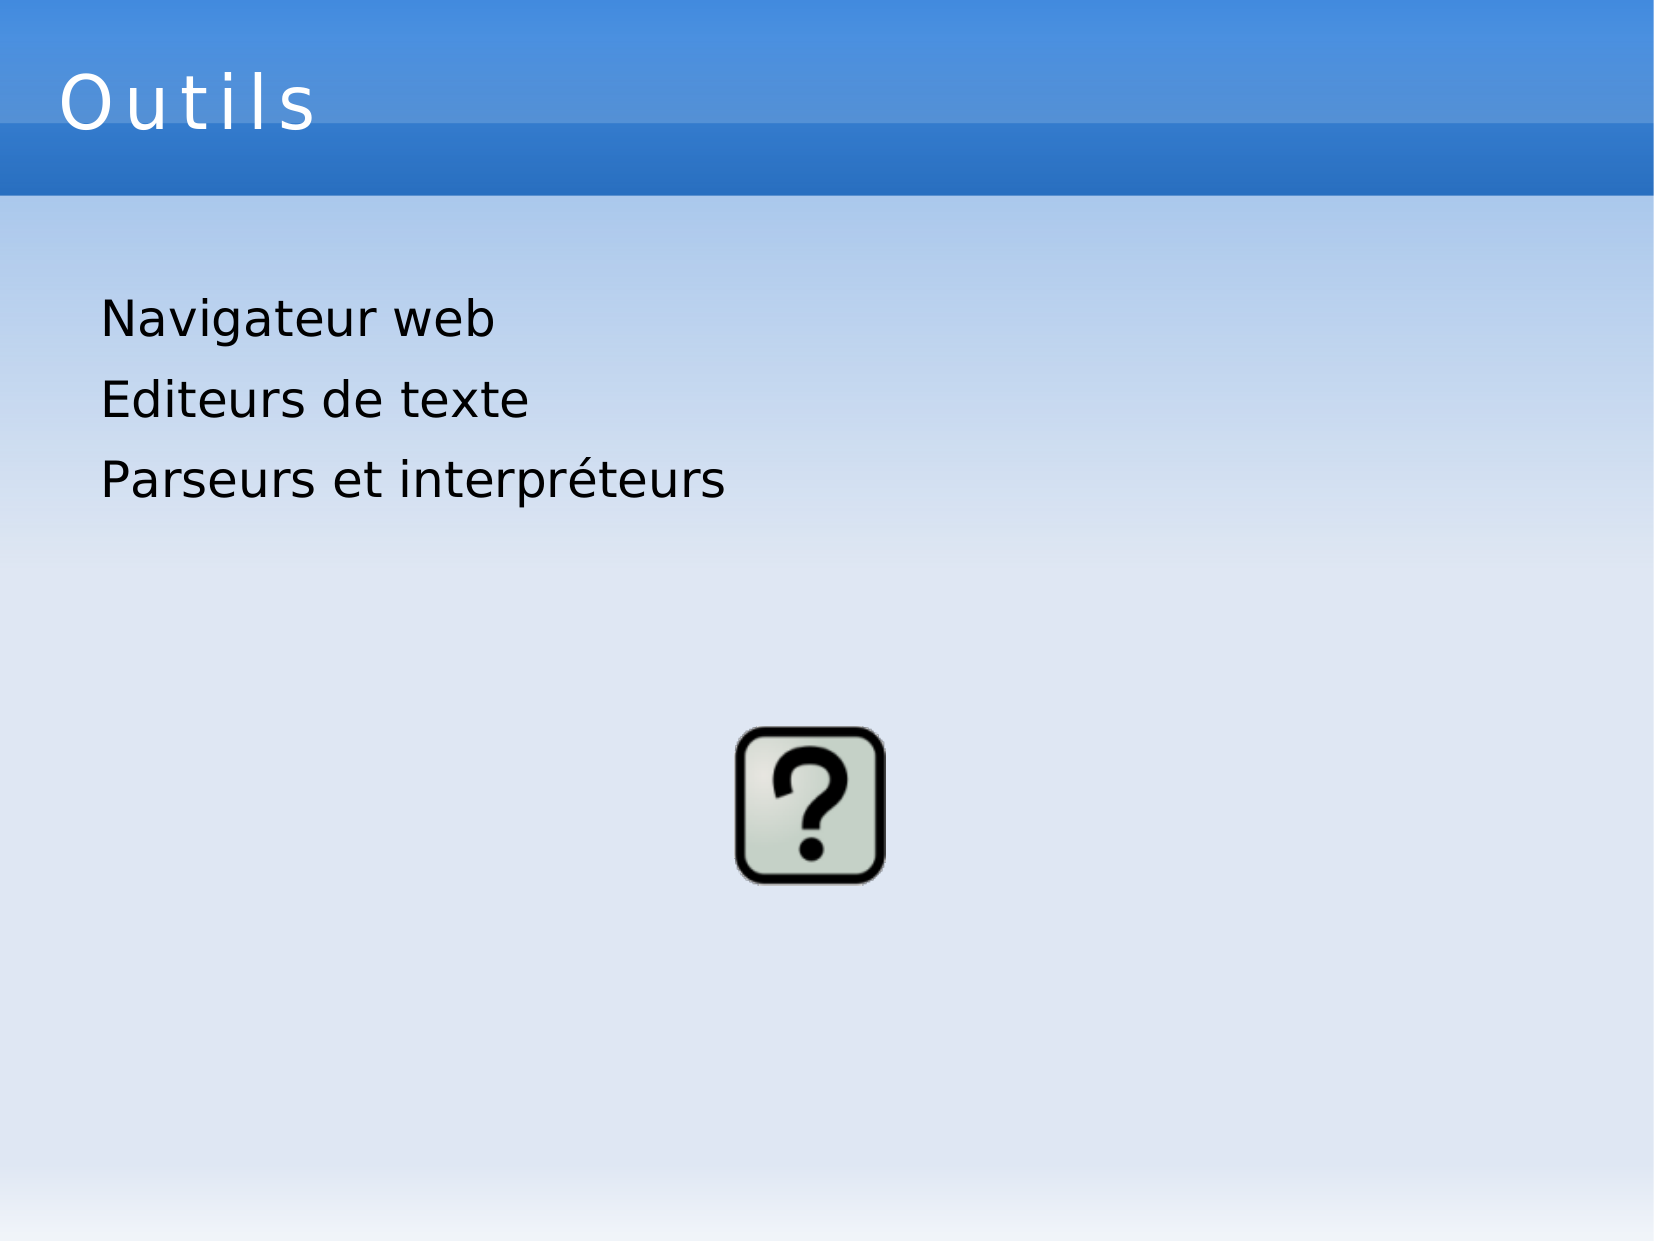

# Outils
Navigateur web
Editeurs de texte
Parseurs et interpréteurs